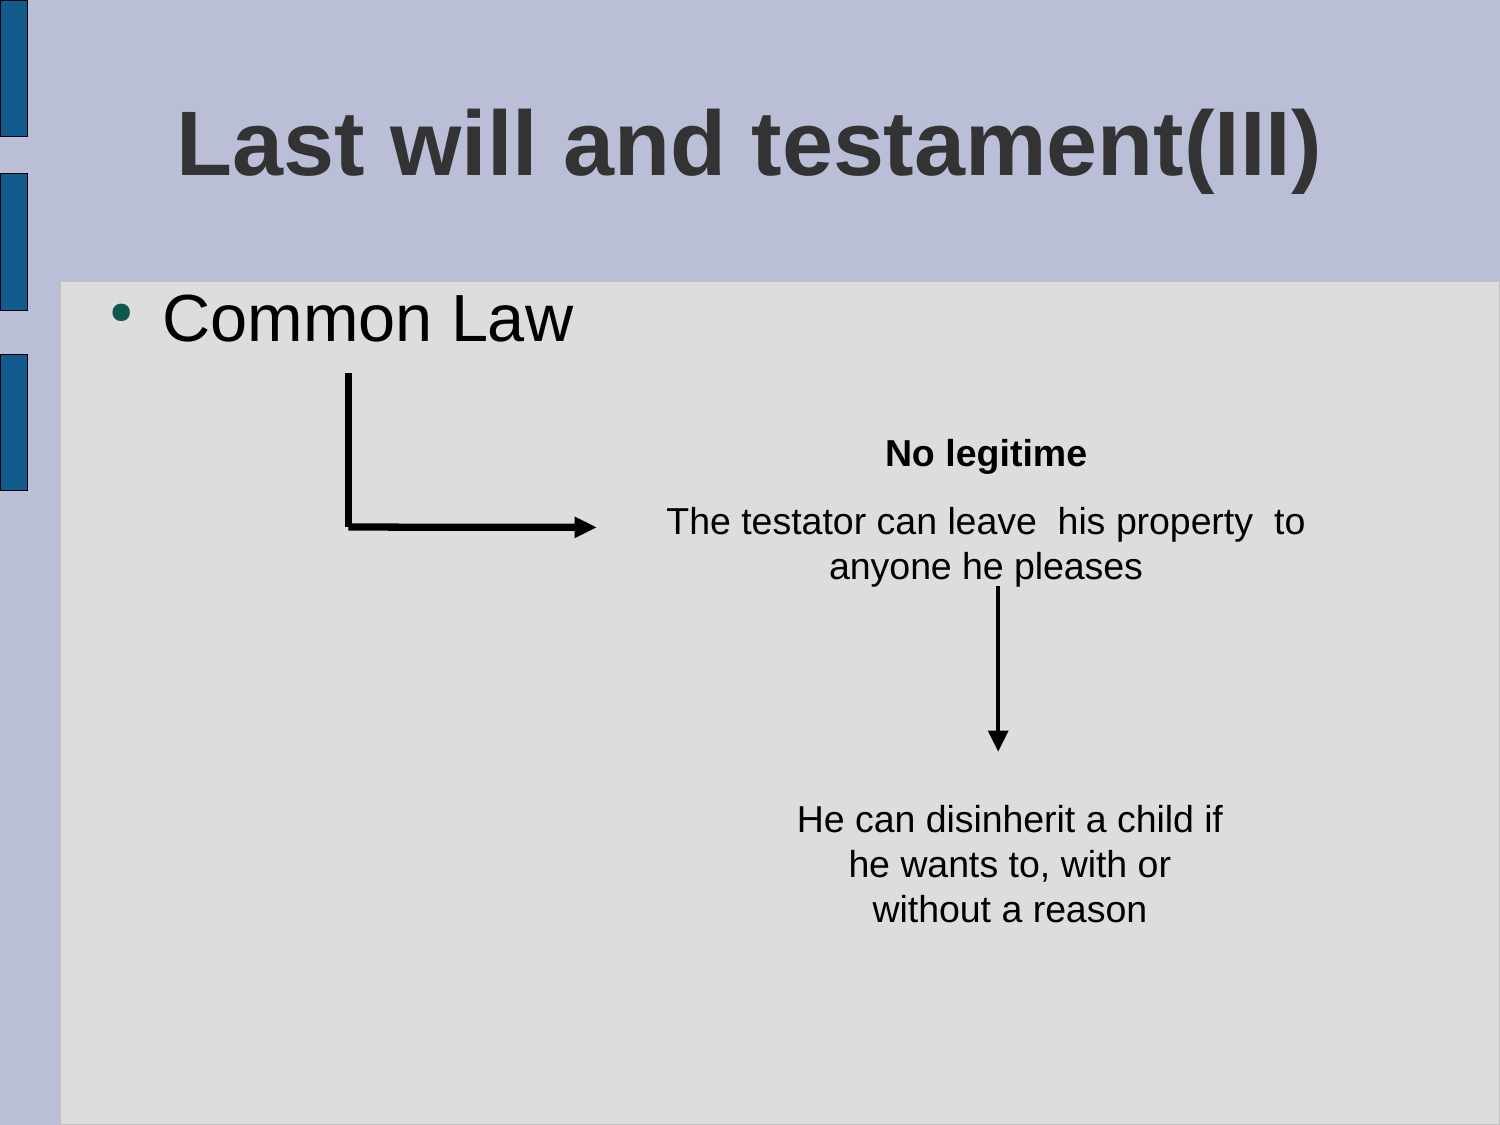

# Last will and testament(III)
Common Law
No legitime
The testator can leave his property to anyone he pleases
He can disinherit a child if he wants to, with or without a reason